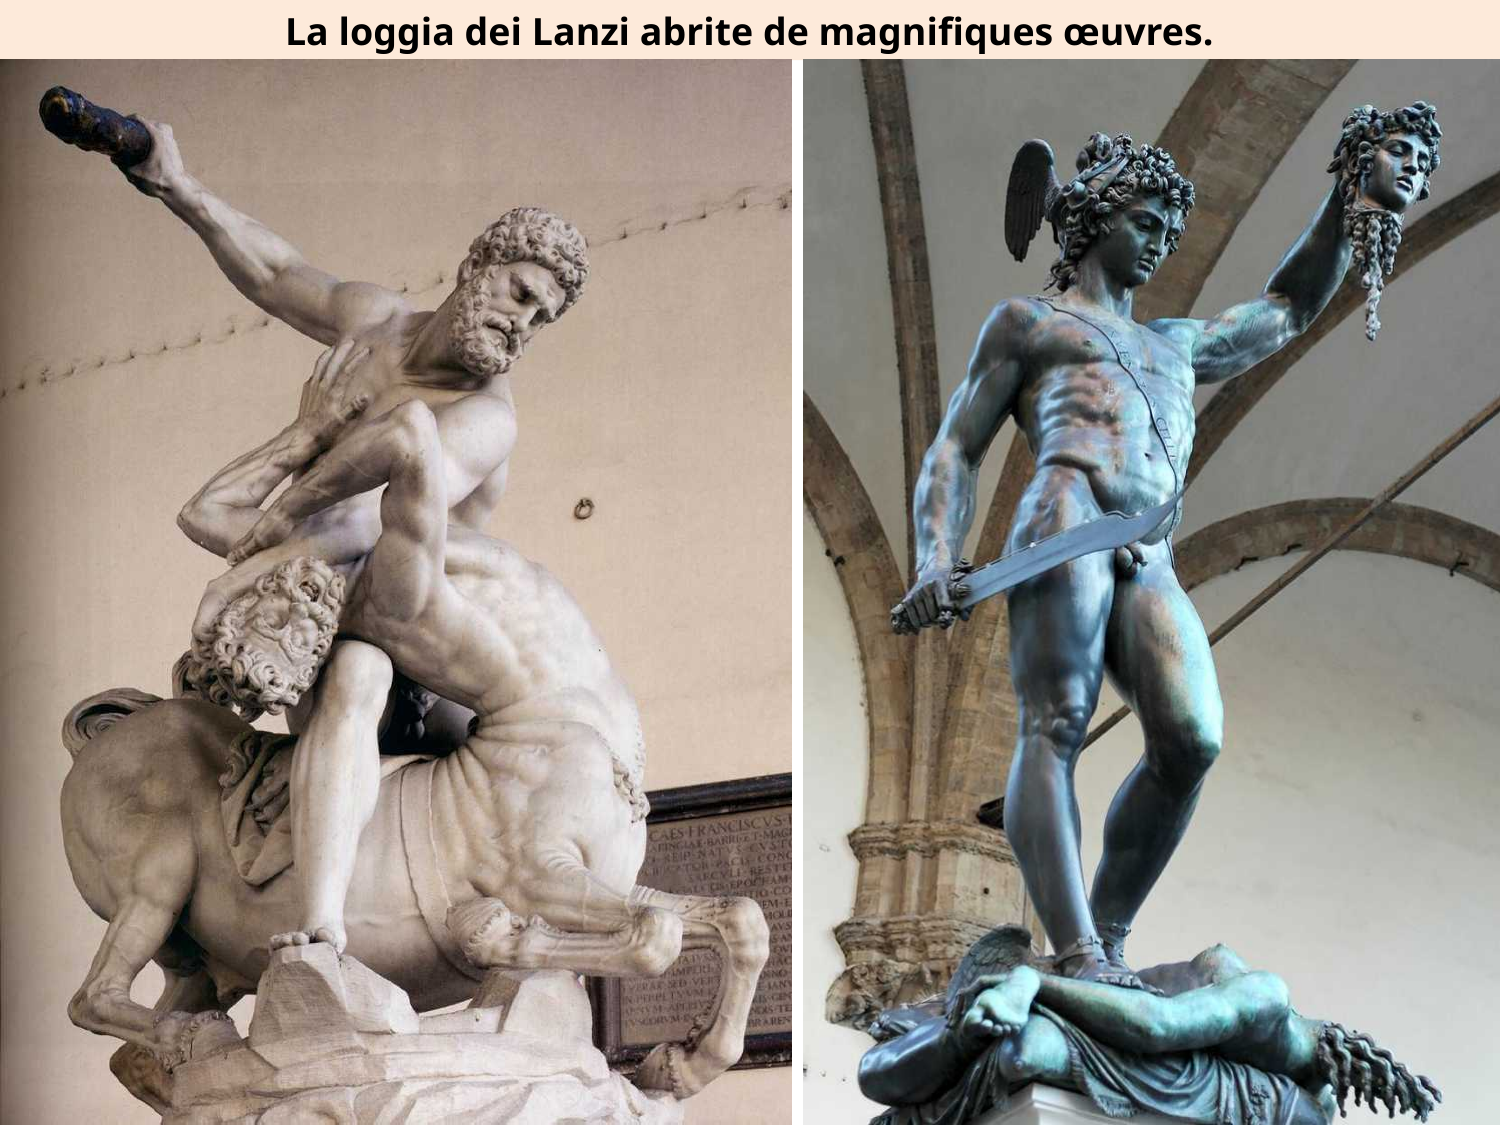

La loggia dei Lanzi abrite de magnifiques œuvres.